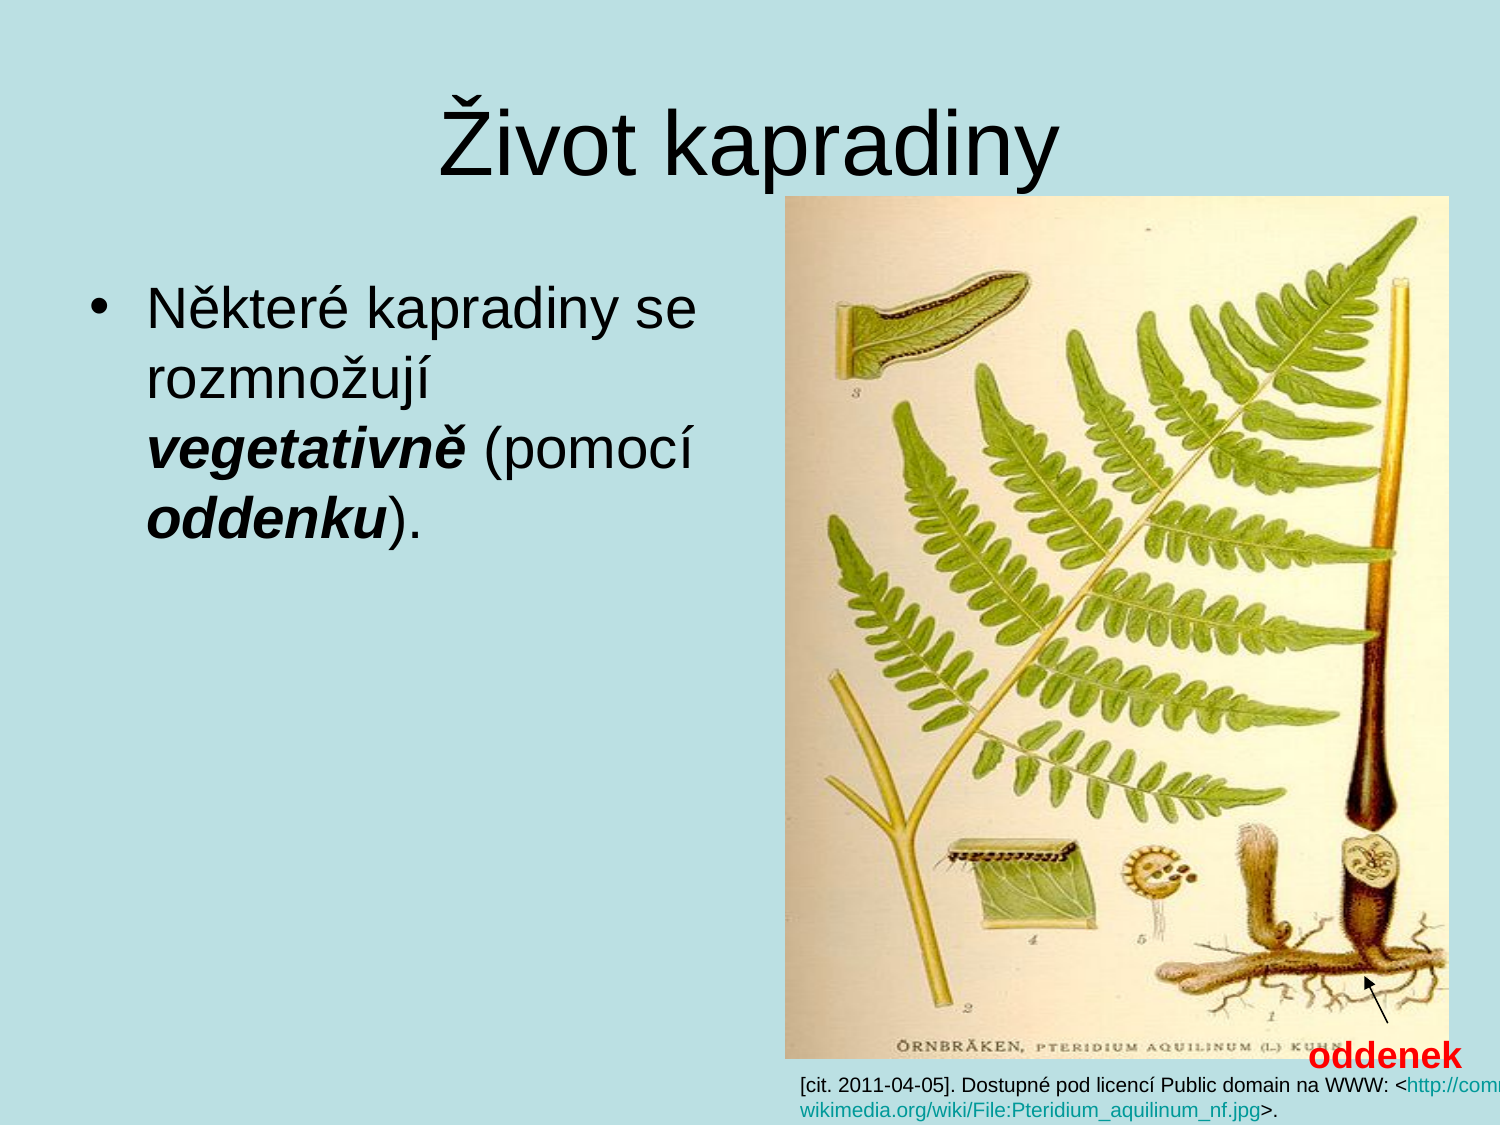

# Život kapradiny
Některé kapradiny se rozmnožují vegetativně (pomocí oddenku).
oddenek
[cit. 2011-04-05]. Dostupné pod licencí Public domain na WWW: <http://commons.wikimedia.org/wiki/File:Pteridium_aquilinum_nf.jpg>.